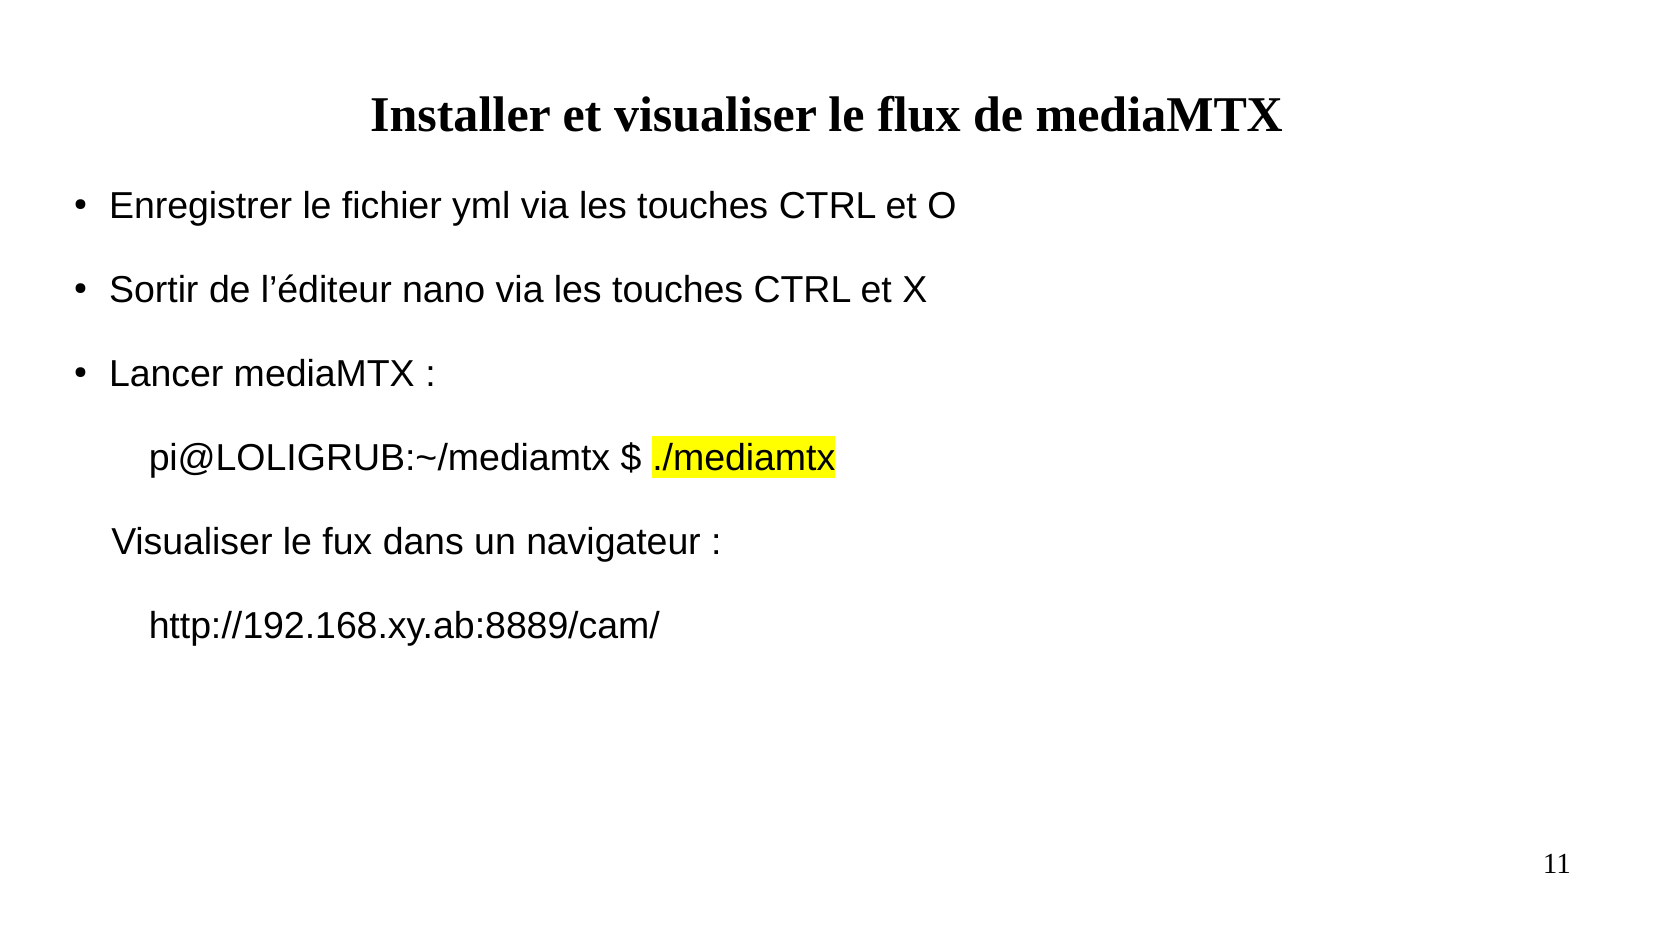

# Installer et visualiser le flux de mediaMTX
Enregistrer le fichier yml via les touches CTRL et O
Sortir de l’éditeur nano via les touches CTRL et X
Lancer mediaMTX :
pi@LOLIGRUB:~/mediamtx $ ./mediamtx
Visualiser le fux dans un navigateur :
http://192.168.xy.ab:8889/cam/
11